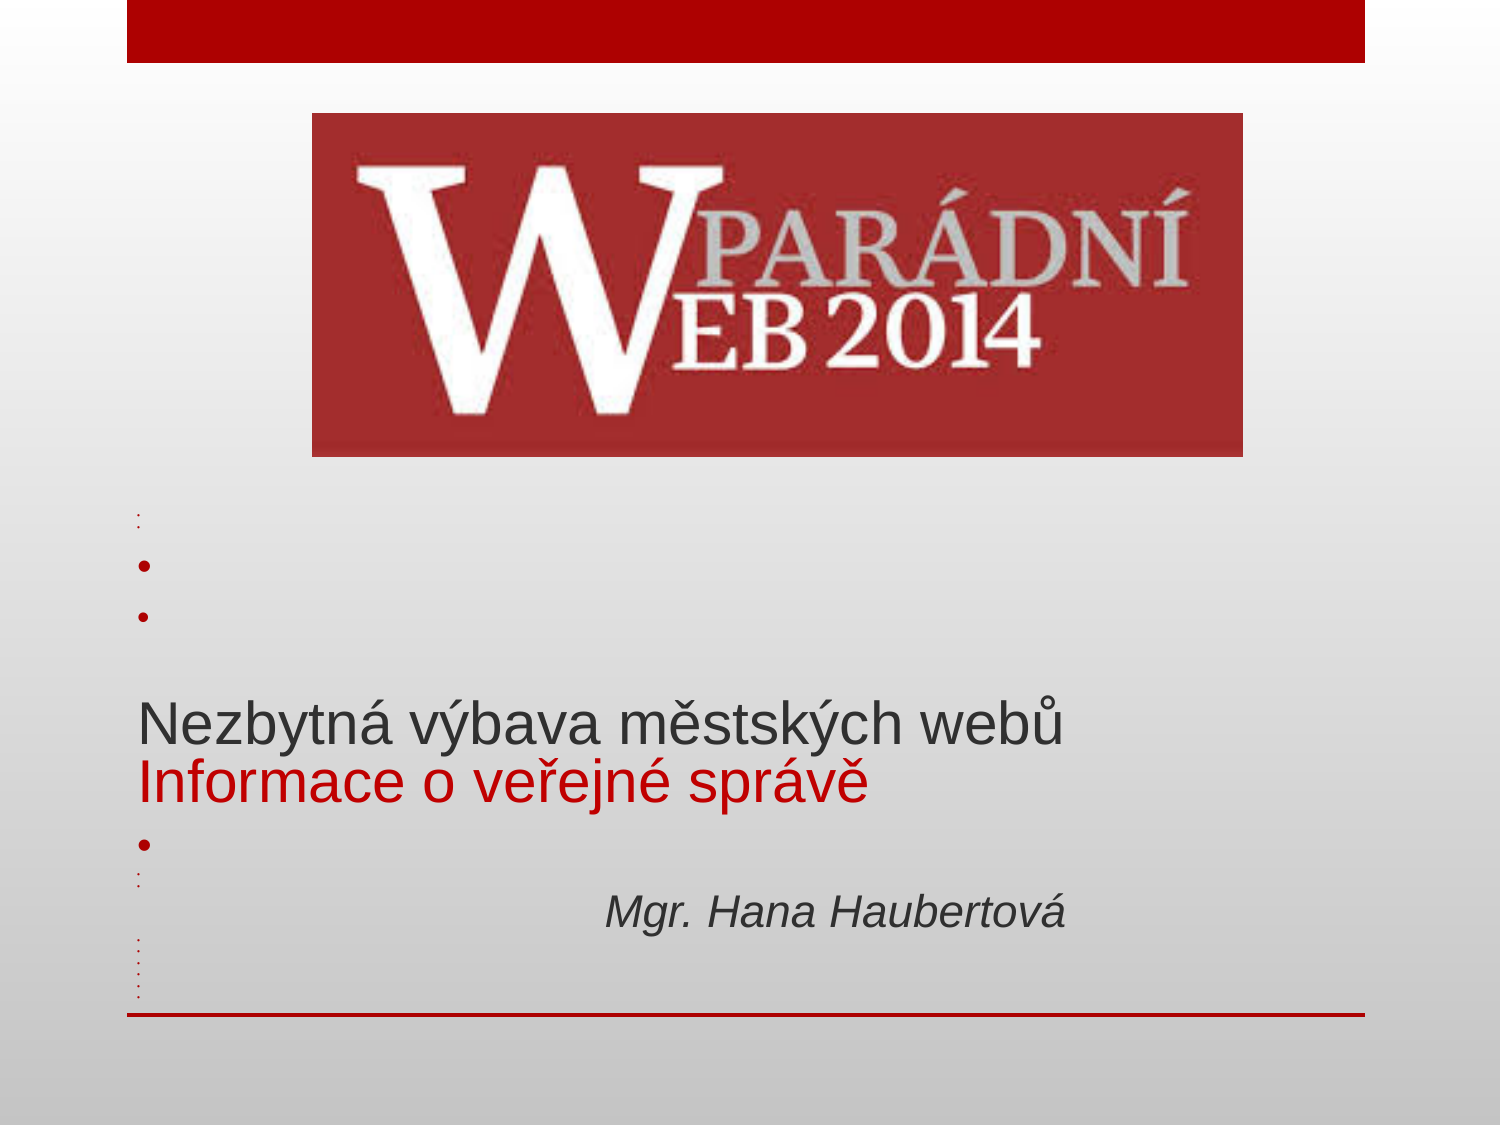

# Nezbytná výbava městských webů
Informace o veřejné správě
Mgr. Hana Haubertová